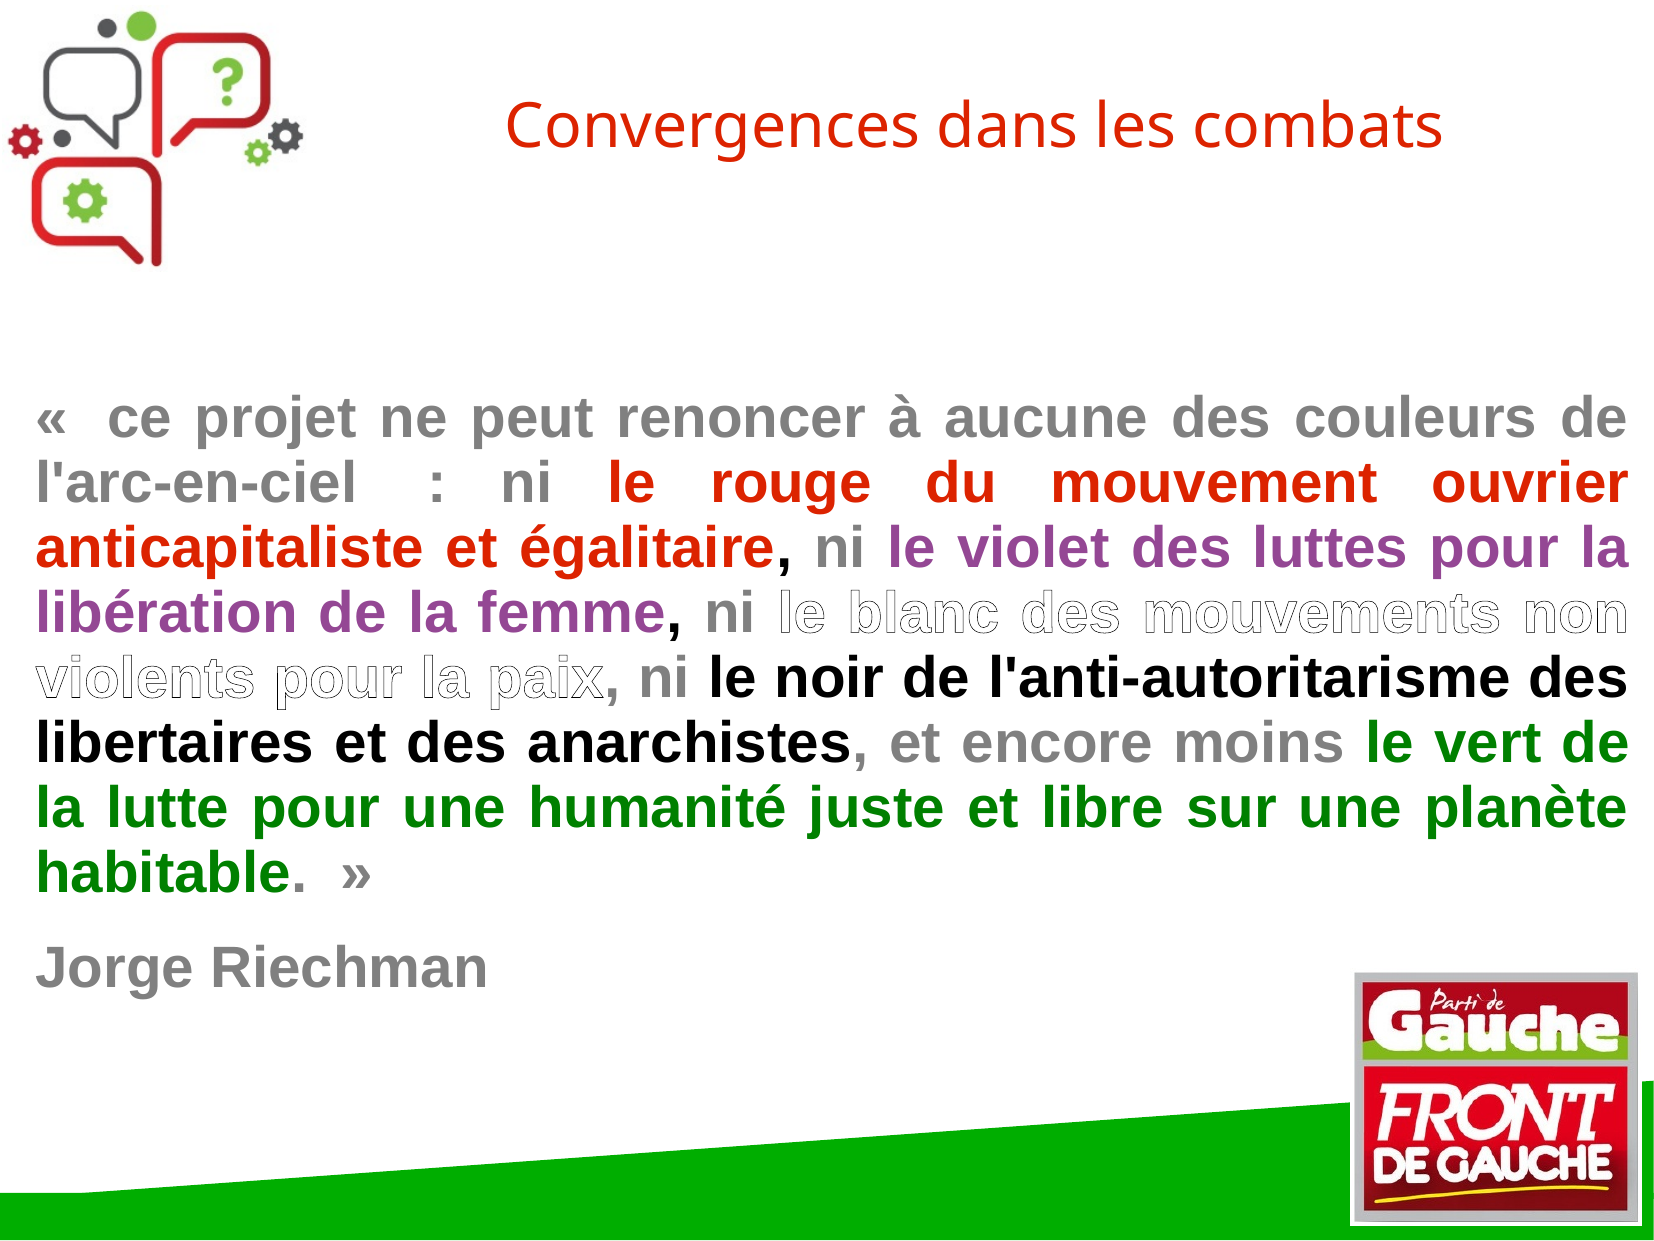

# Convergences dans les combats
«  ce projet ne peut renoncer à aucune des couleurs de l'arc-en-ciel  : ni le rouge du mouvement ouvrier anticapitaliste et égalitaire, ni le violet des luttes pour la libération de la femme, ni le blanc des mouvements non violents pour la paix, ni le noir de l'anti-autoritarisme des libertaires et des anarchistes, et encore moins le vert de la lutte pour une humanité juste et libre sur une planète habitable.  »
Jorge Riechman